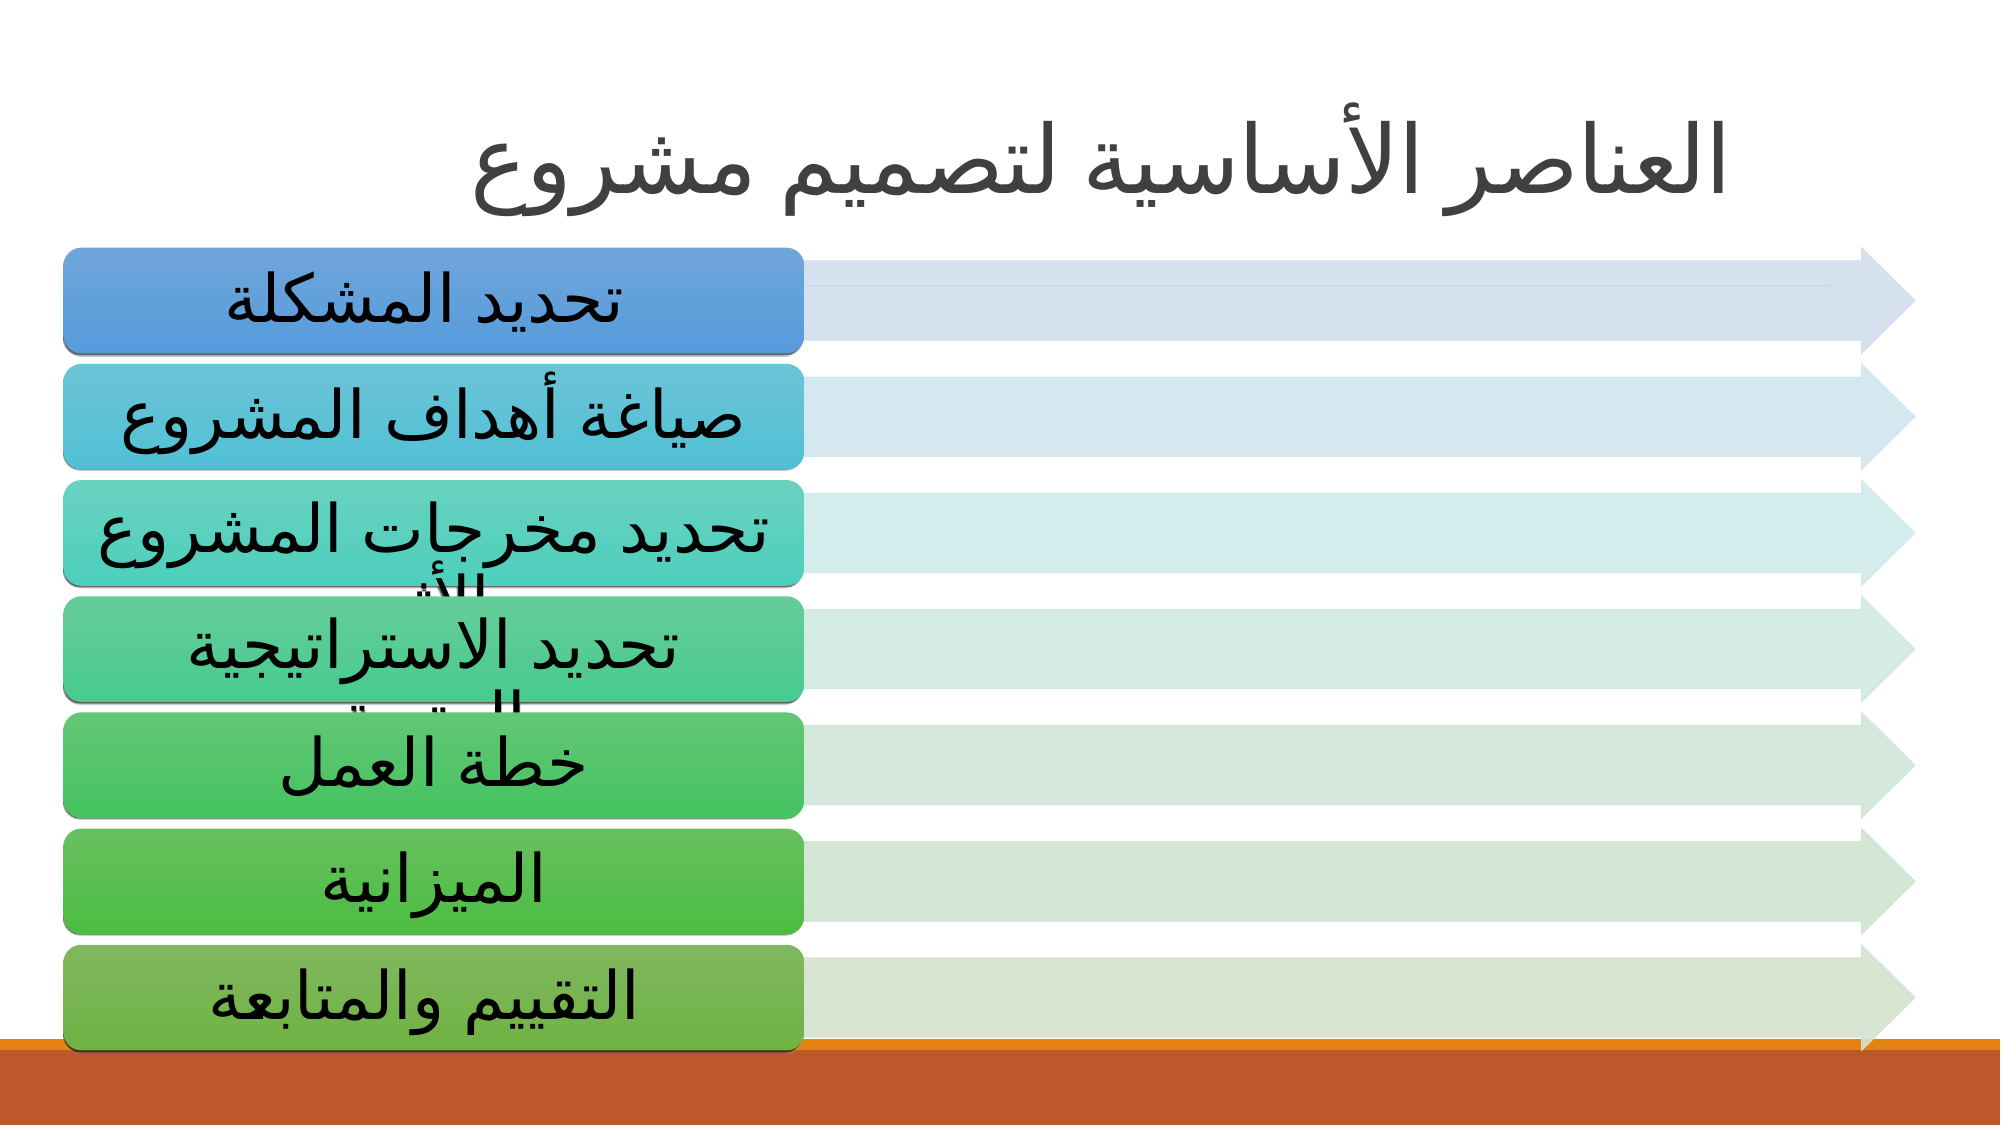

# العناصر الأساسية لتصميم مشروع
تحديد المشكلة
صياغة أهداف المشروع
تحديد مخرجات المشروع الأثر
تحديد الاستراتيجية المتبعة
خطة العمل
الميزانية
التقييم والمتابعة